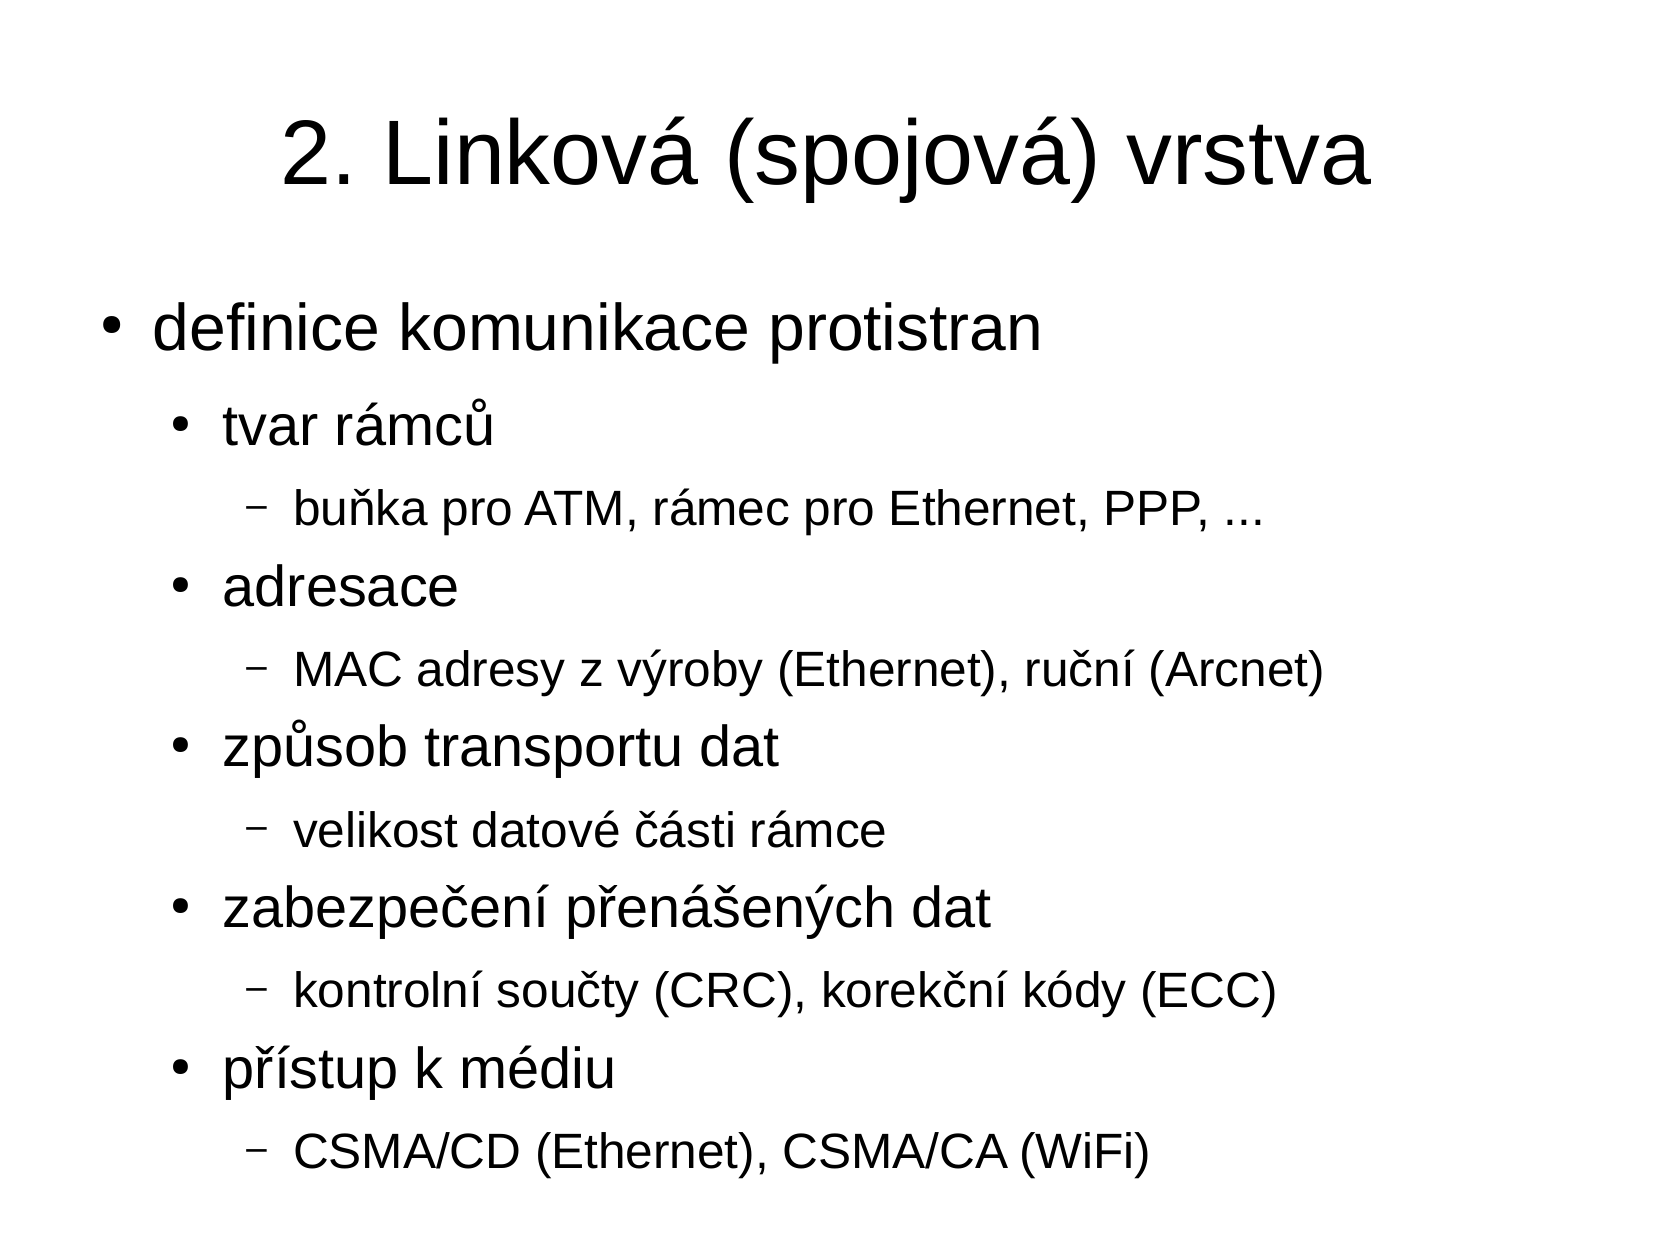

# 2. Linková (spojová) vrstva
definice komunikace protistran
tvar rámců
buňka pro ATM, rámec pro Ethernet, PPP, ...
adresace
MAC adresy z výroby (Ethernet), ruční (Arcnet)
způsob transportu dat
velikost datové části rámce
zabezpečení přenášených dat
kontrolní součty (CRC), korekční kódy (ECC)
přístup k médiu
CSMA/CD (Ethernet), CSMA/CA (WiFi)